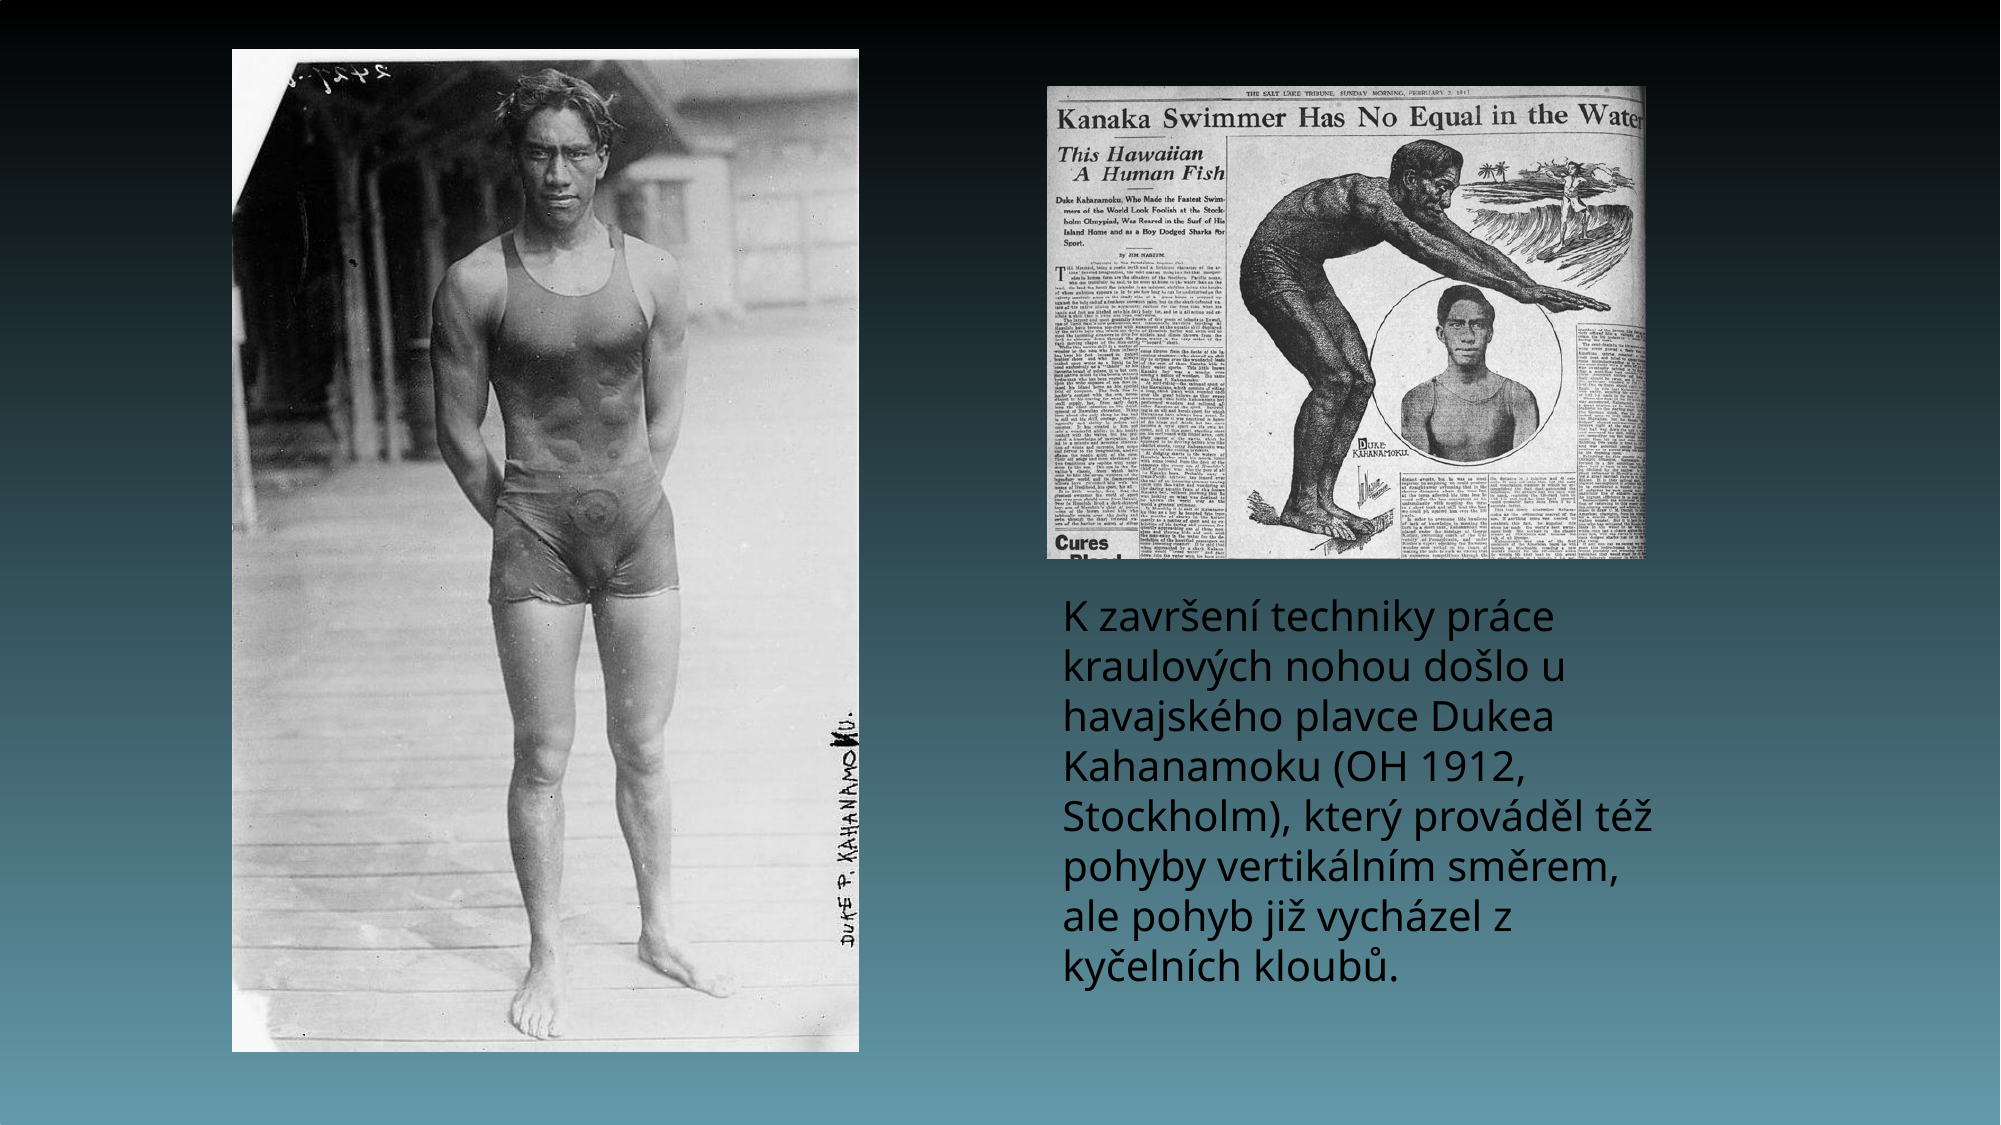

K završení techniky práce kraulových nohou došlo u havajského plavce Dukea Kahanamoku (OH 1912, Stockholm), který prováděl též pohyby vertikálním směrem, ale pohyb již vycházel z kyčelních kloubů.